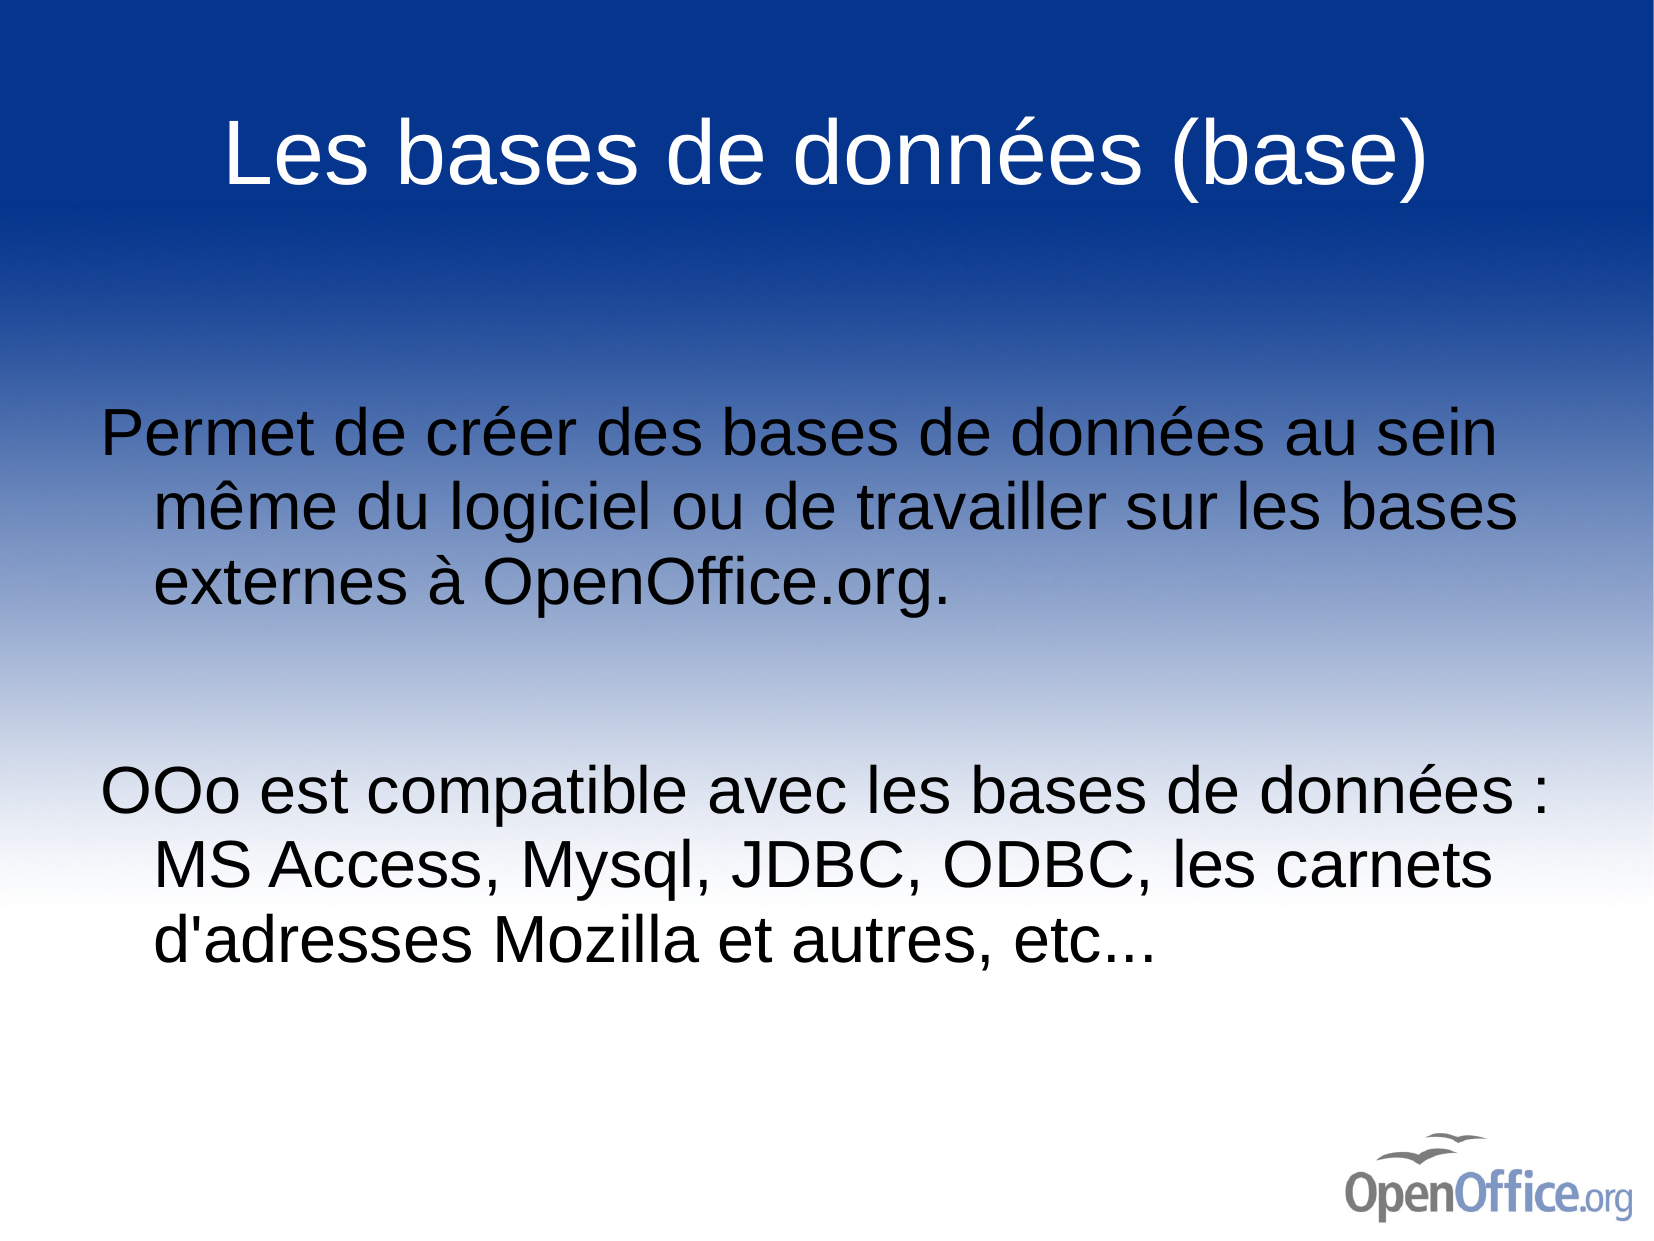

# Les bases de données (base)
Permet de créer des bases de données au sein même du logiciel ou de travailler sur les bases externes à OpenOffice.org.
OOo est compatible avec les bases de données : MS Access, Mysql, JDBC, ODBC, les carnets d'adresses Mozilla et autres, etc...